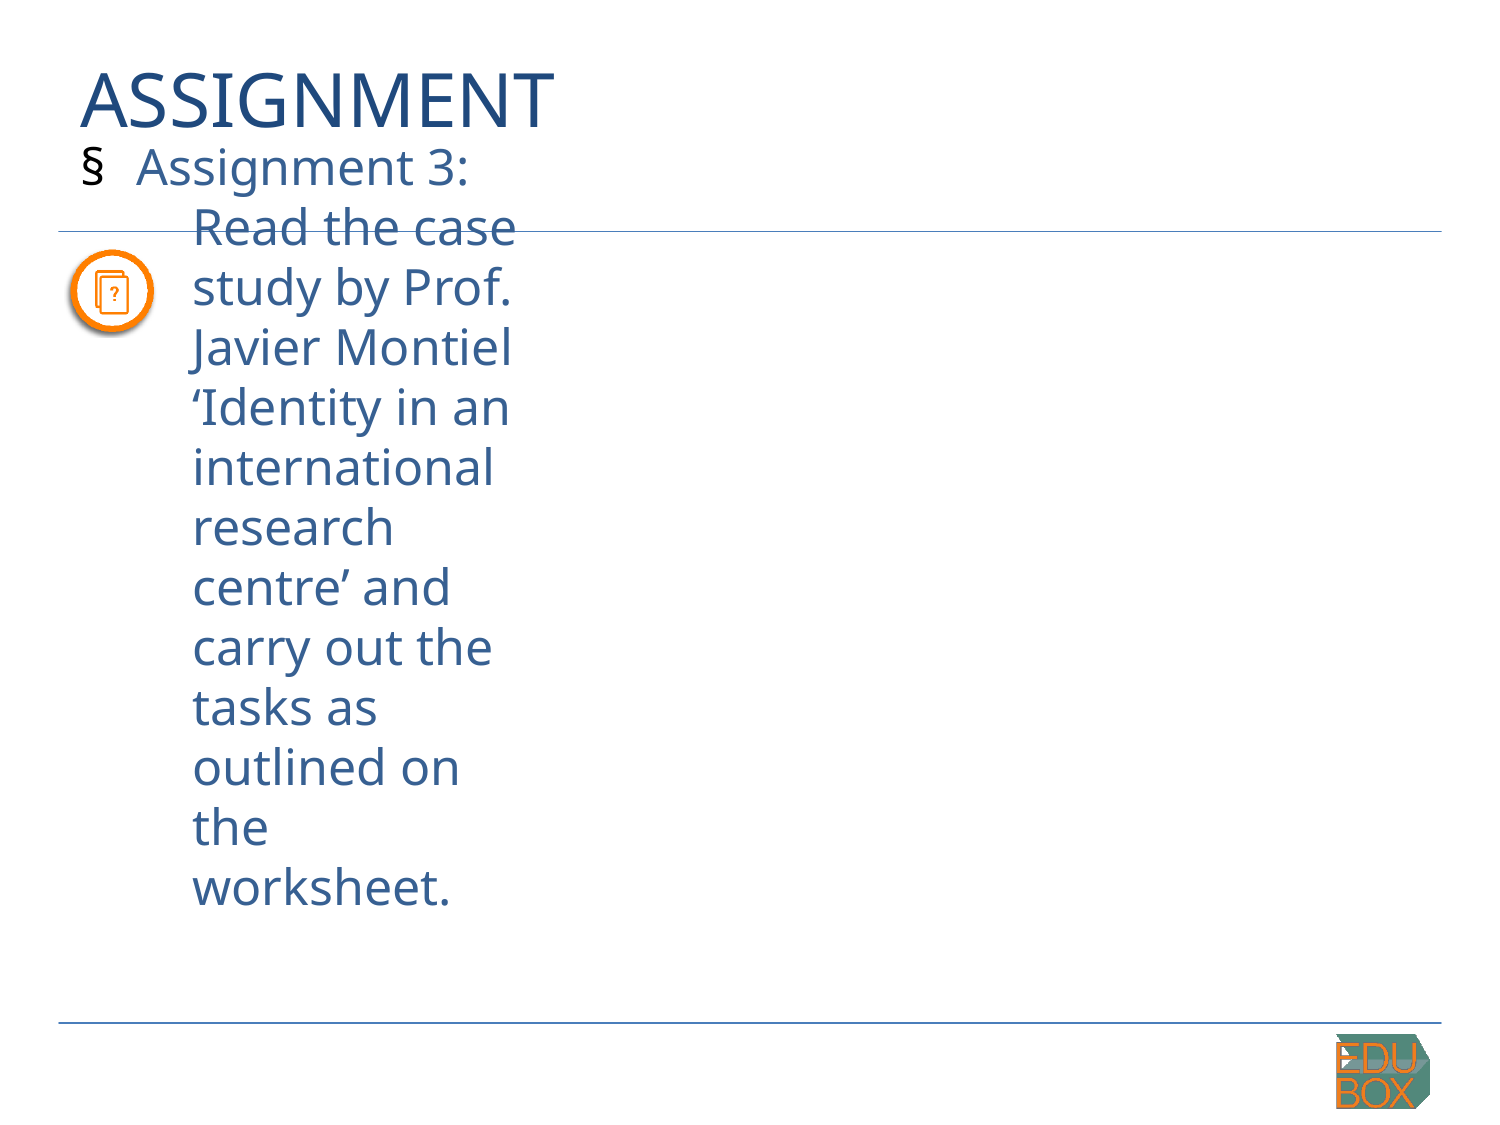

ASSIGNMENT
# Assignment 3: Read the case study by Prof. Javier Montiel ‘Identity in an international research centre’ and carry out the tasks as outlined on the worksheet.